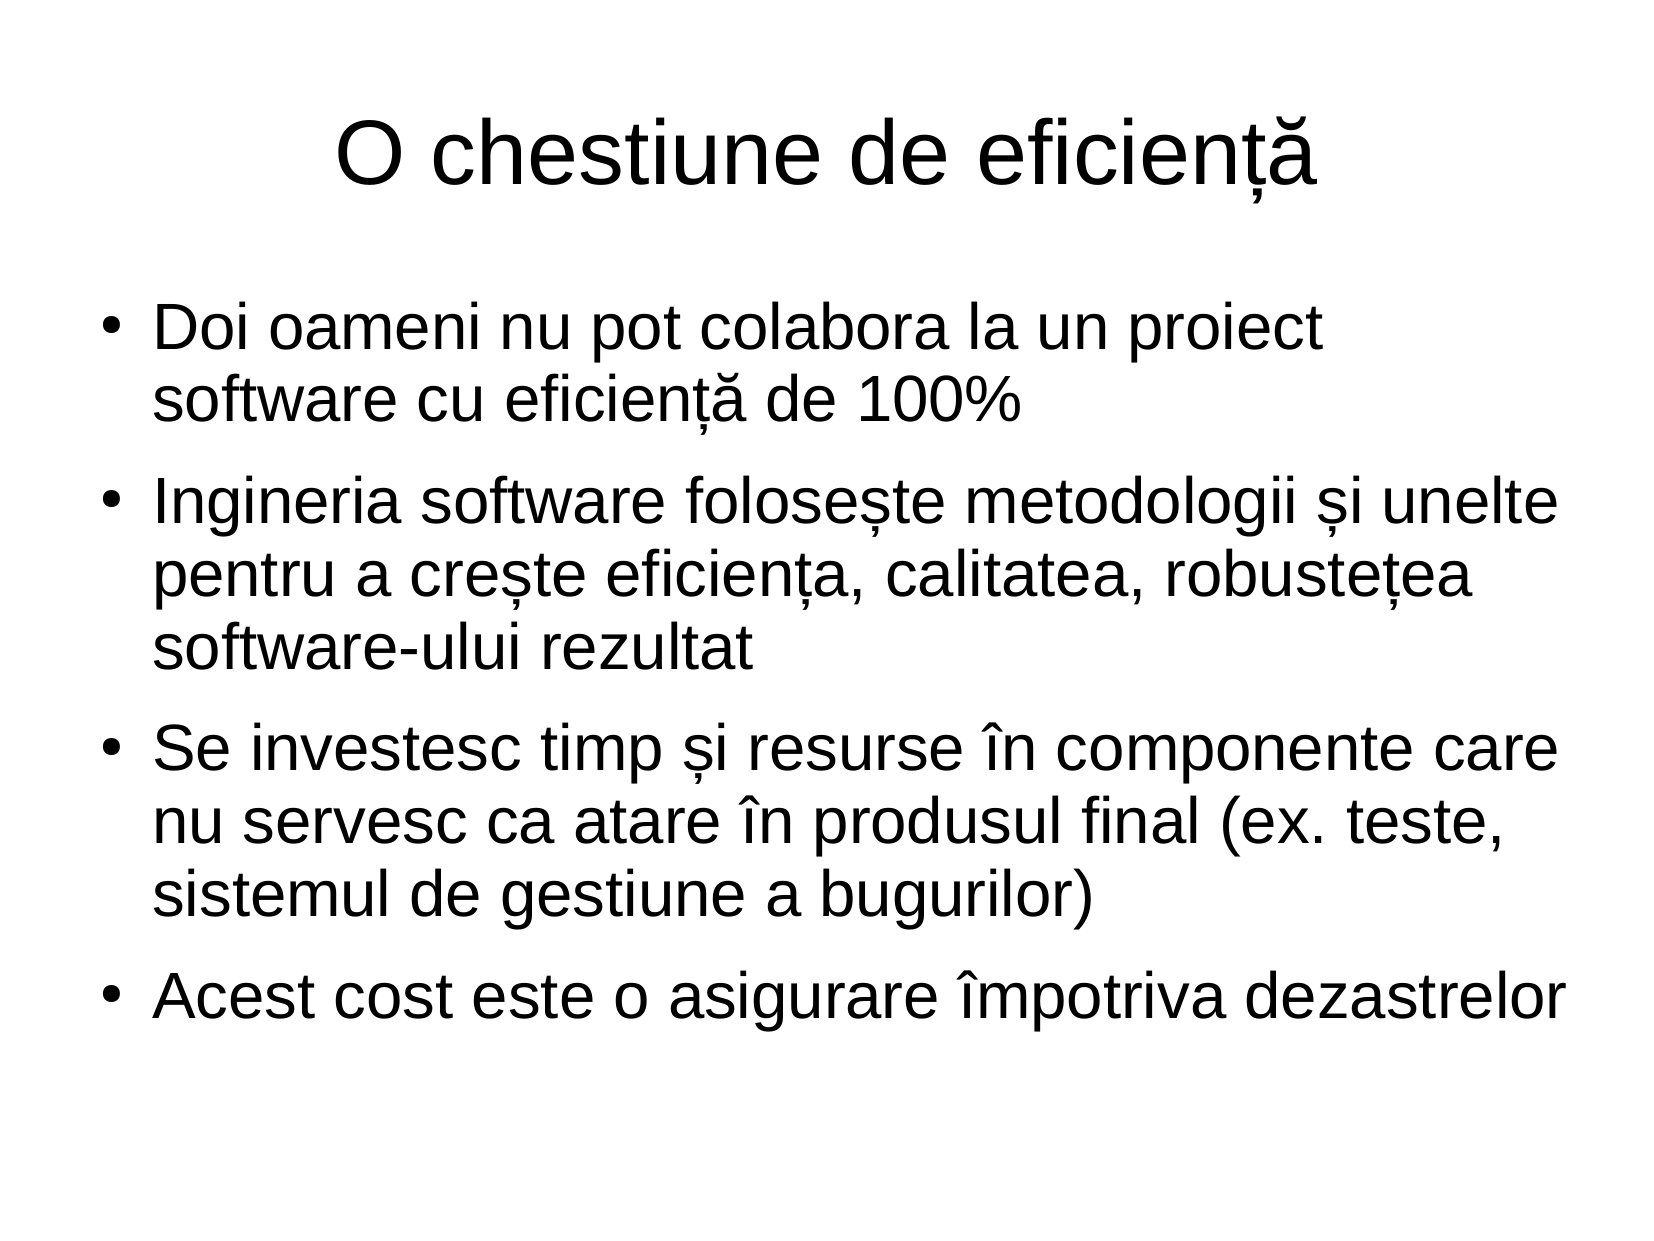

# O chestiune de eficiență
Doi oameni nu pot colabora la un proiect software cu eficiență de 100%
Ingineria software folosește metodologii și unelte pentru a crește eficiența, calitatea, robustețea software-ului rezultat
Se investesc timp și resurse în componente care nu servesc ca atare în produsul final (ex. teste, sistemul de gestiune a bugurilor)
Acest cost este o asigurare împotriva dezastrelor